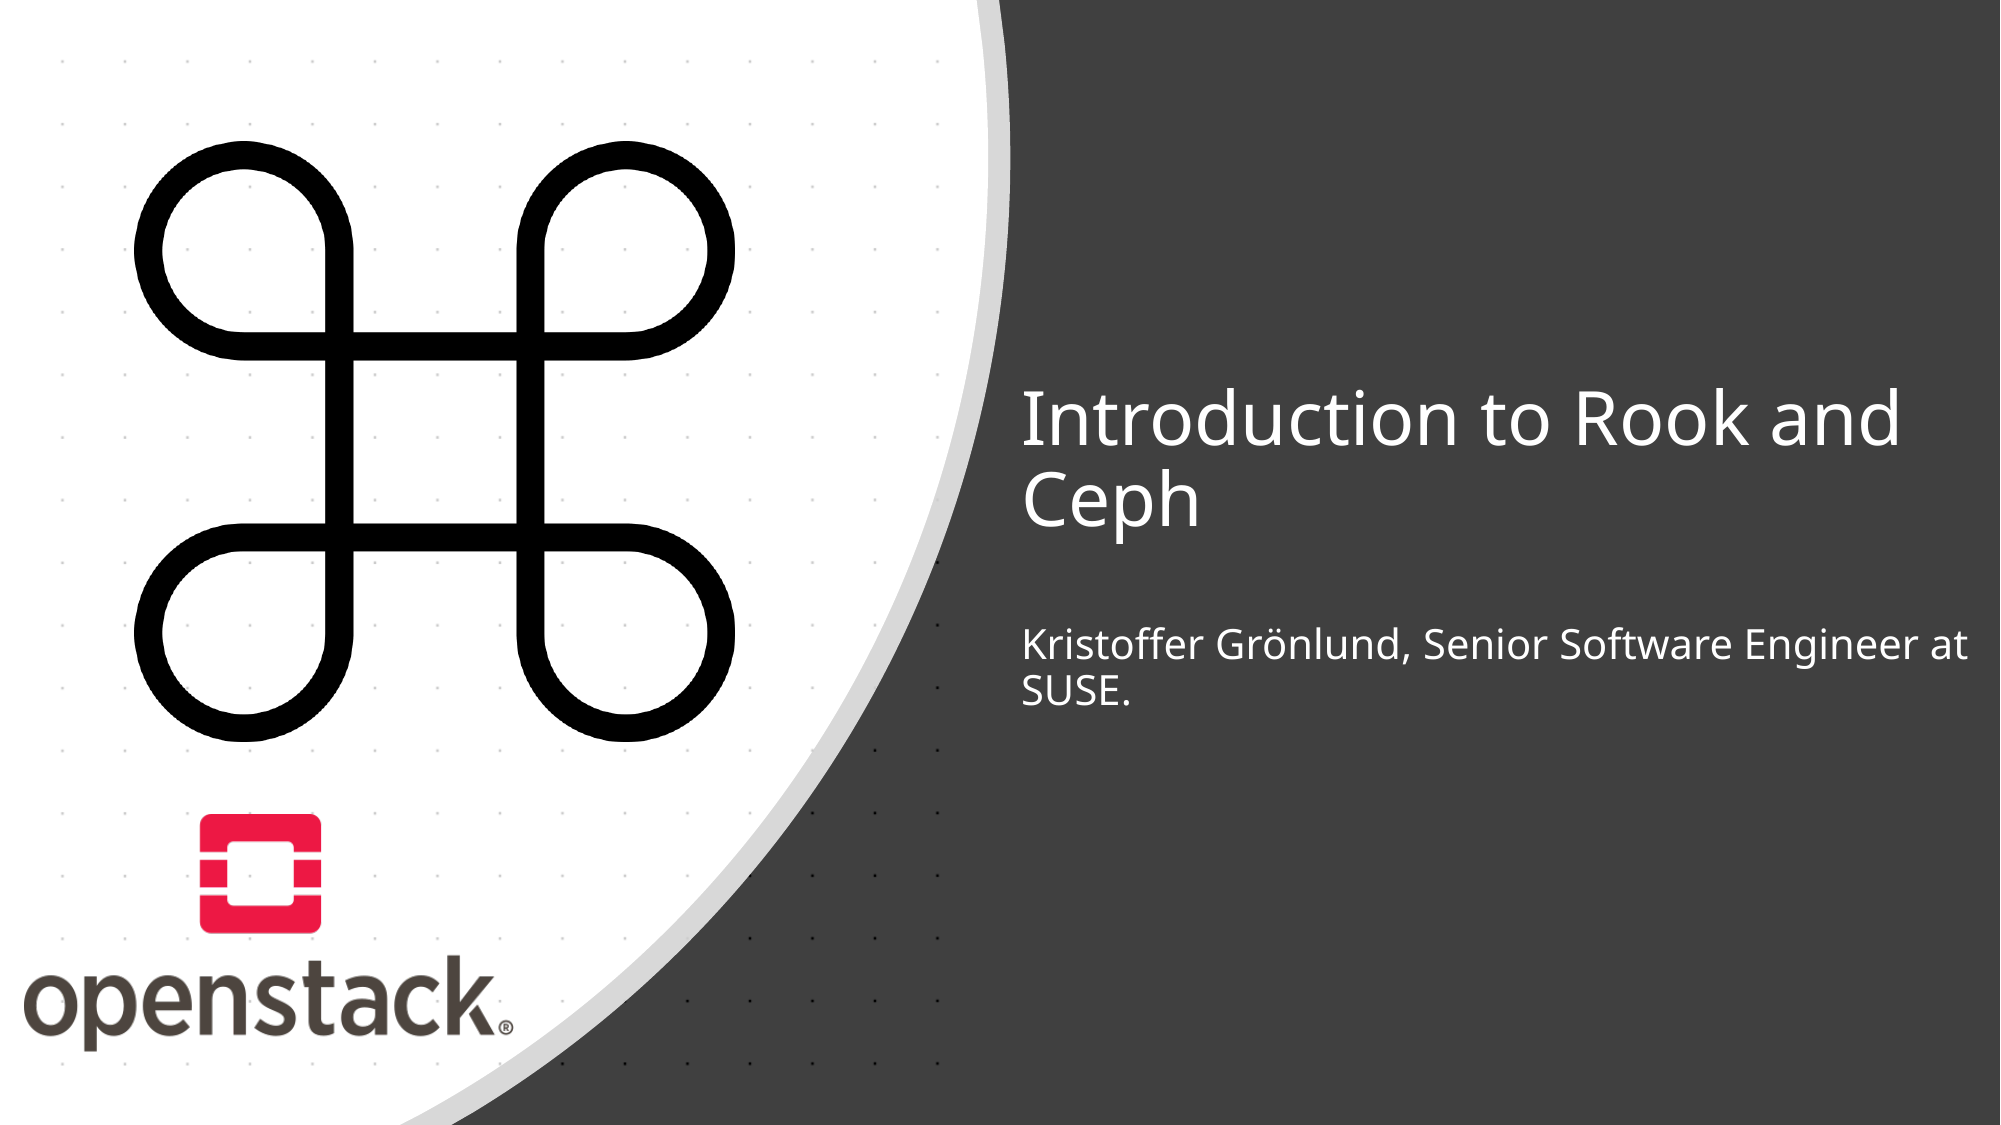

Introduction to Rook and Ceph
Kristoffer Grönlund, Senior Software Engineer at SUSE.